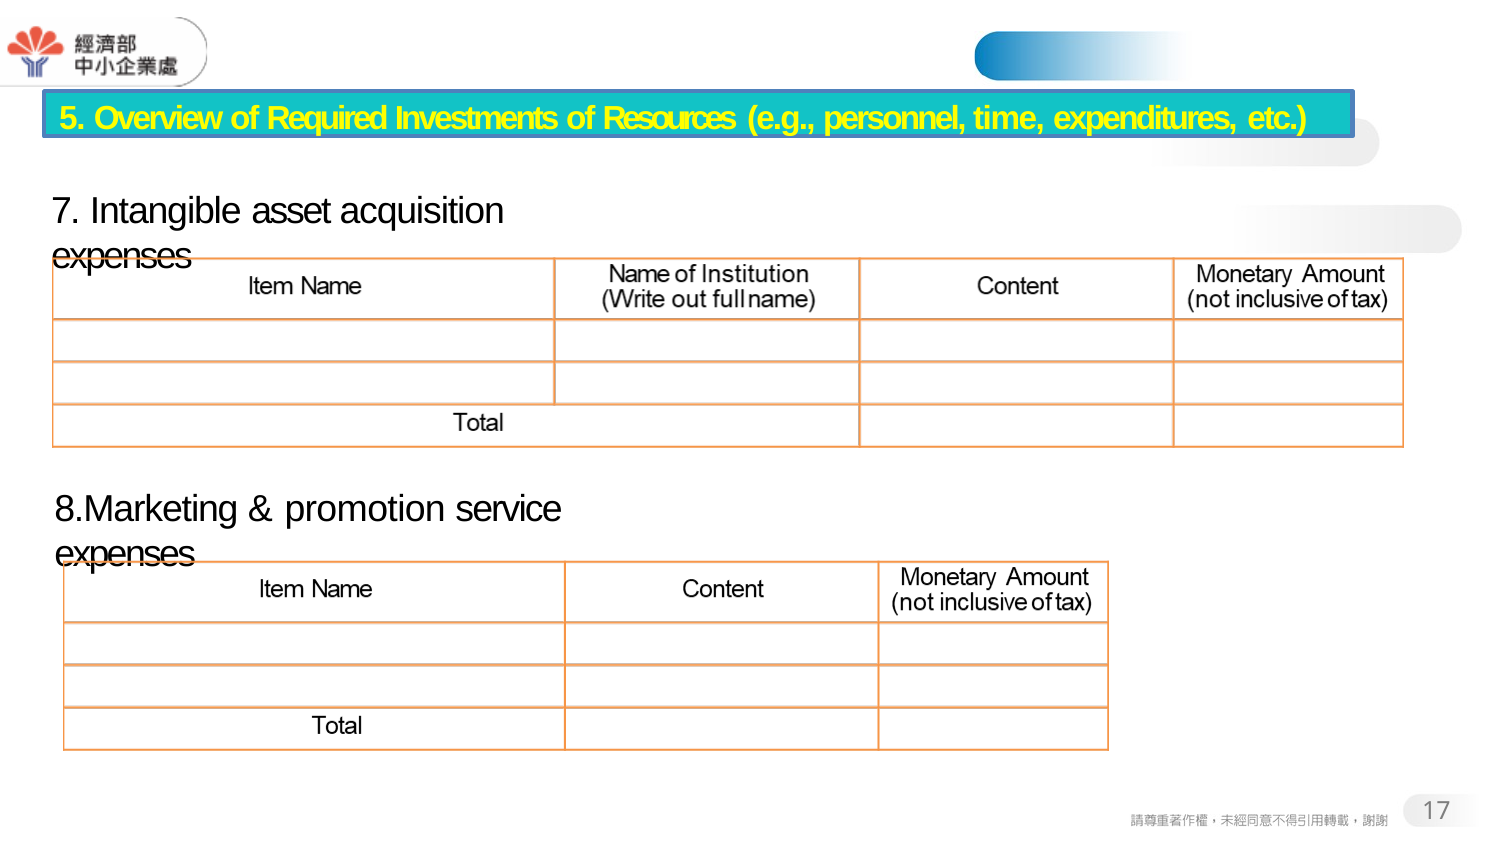

5. Overview of Required Investments of Resources (e.g., personnel, time, expenditures, etc.)
7. Intangible asset acquisition expenses
8.Marketing & promotion service expenses